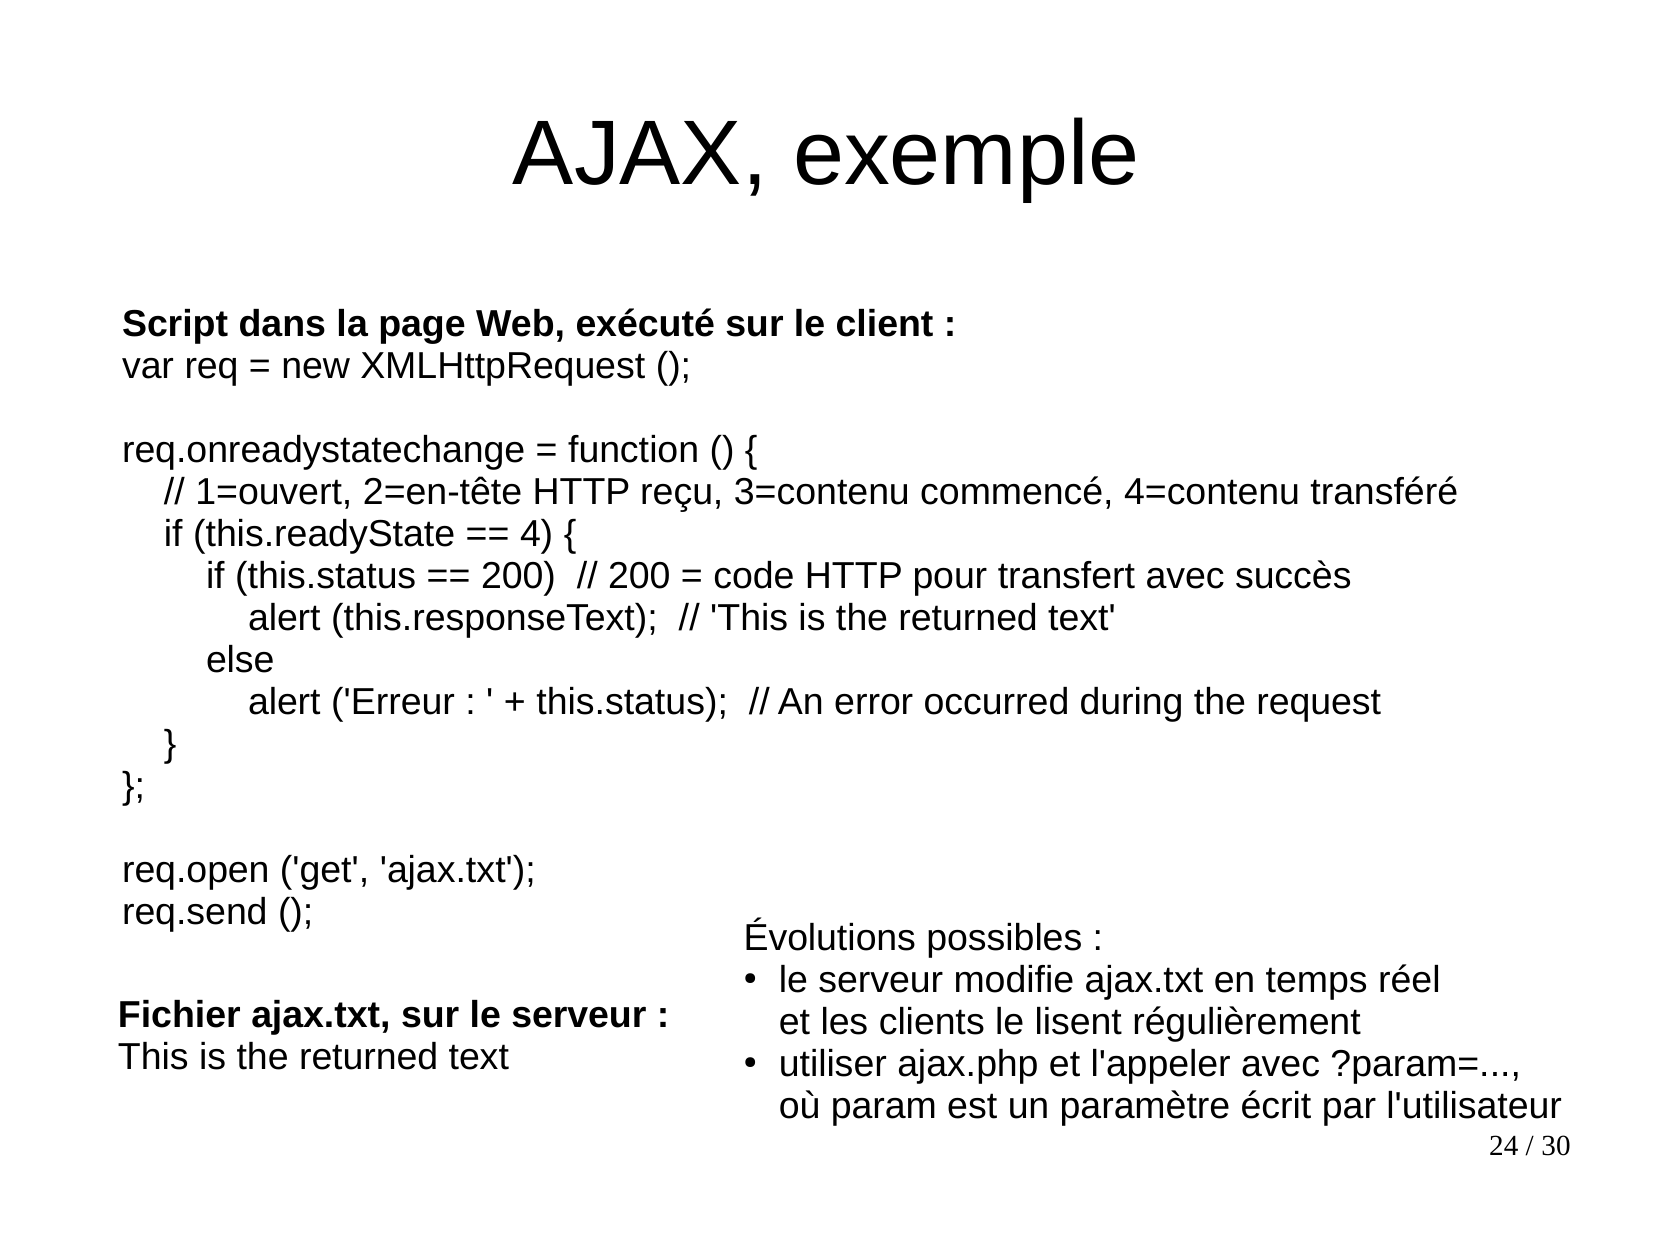

# AJAX, exemple
Script dans la page Web, exécuté sur le client :
var req = new XMLHttpRequest ();
req.onreadystatechange = function () {
 // 1=ouvert, 2=en-tête HTTP reçu, 3=contenu commencé, 4=contenu transféré
 if (this.readyState == 4) {
 if (this.status == 200) // 200 = code HTTP pour transfert avec succès
 alert (this.responseText); // 'This is the returned text'
 else
 alert ('Erreur : ' + this.status); // An error occurred during the request
 }
};
req.open ('get', 'ajax.txt');
req.send ();
Évolutions possibles :
le serveur modifie ajax.txt en temps réel
et les clients le lisent régulièrement
utiliser ajax.php et l'appeler avec ?param=...,
où param est un paramètre écrit par l'utilisateur
Fichier ajax.txt, sur le serveur :
This is the returned text
24